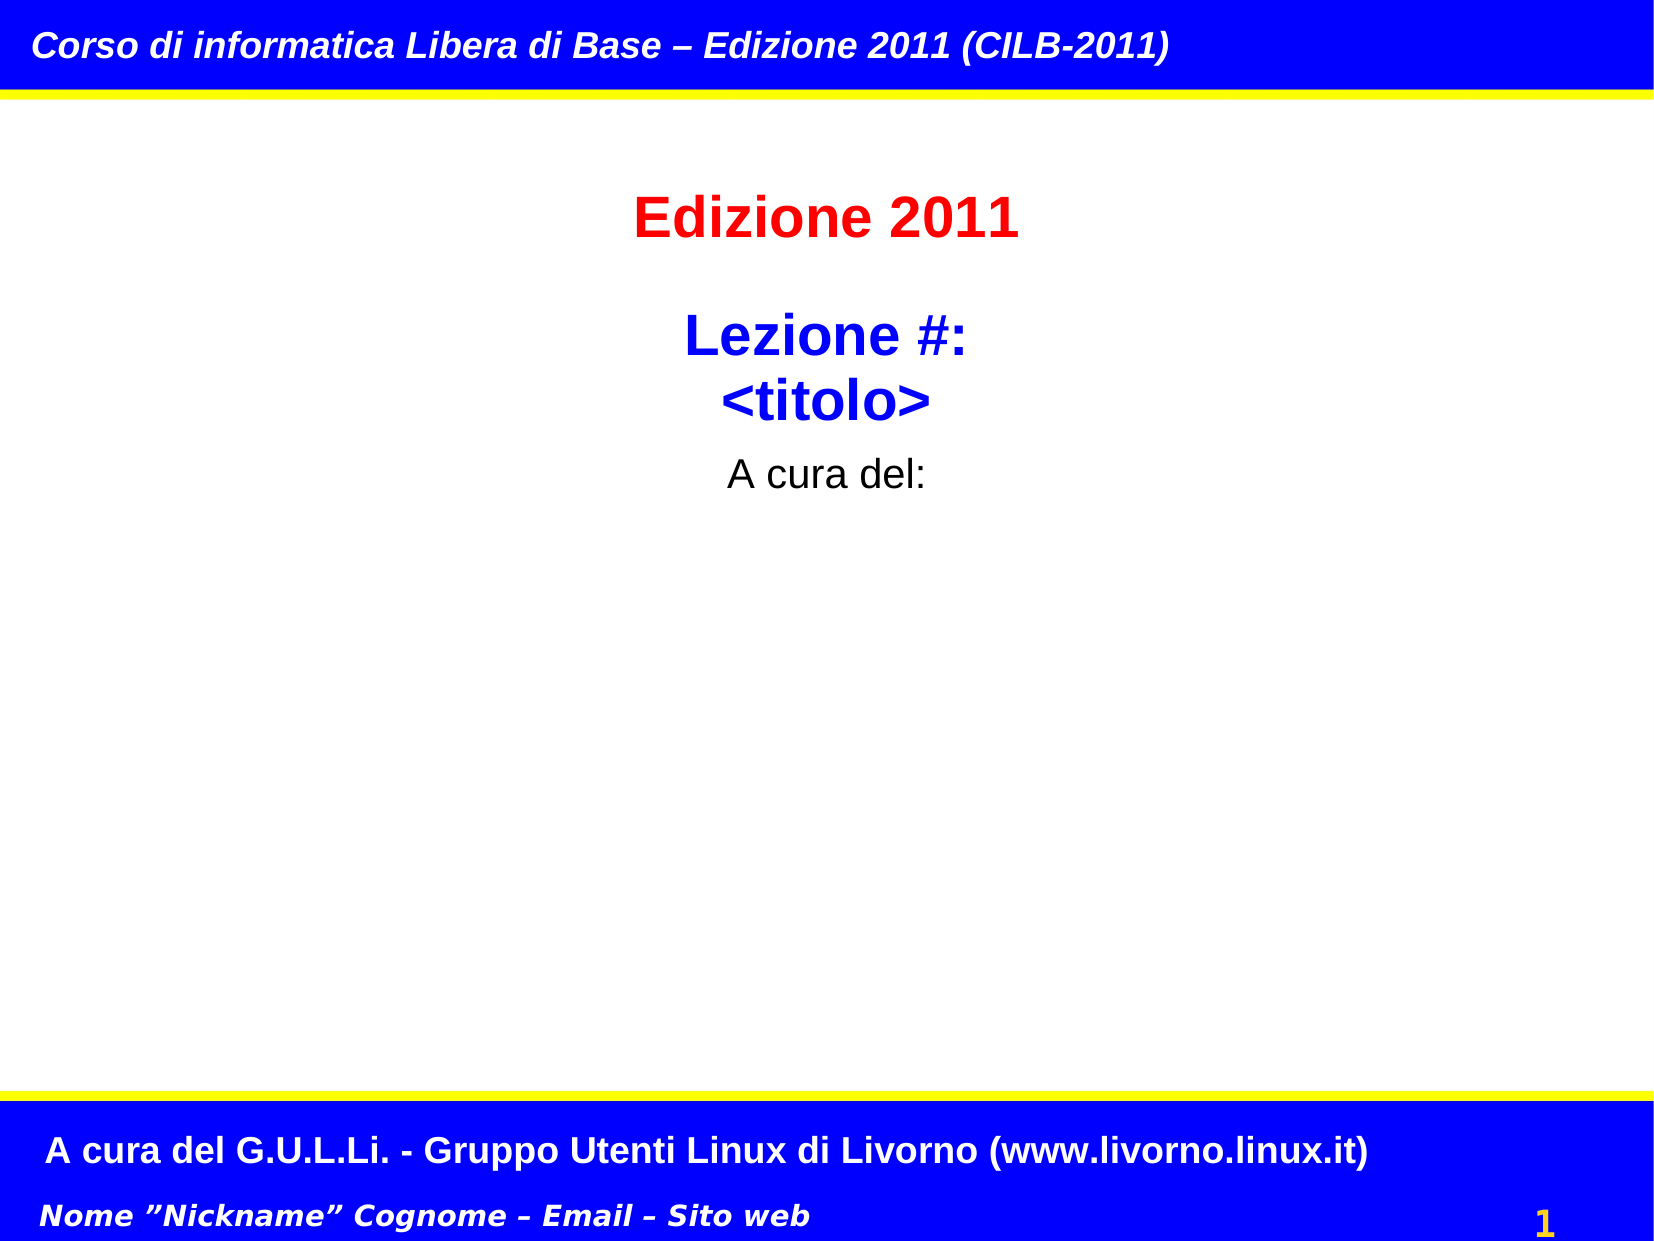

Edizione 2011
Lezione #:
<titolo>
A cura del: